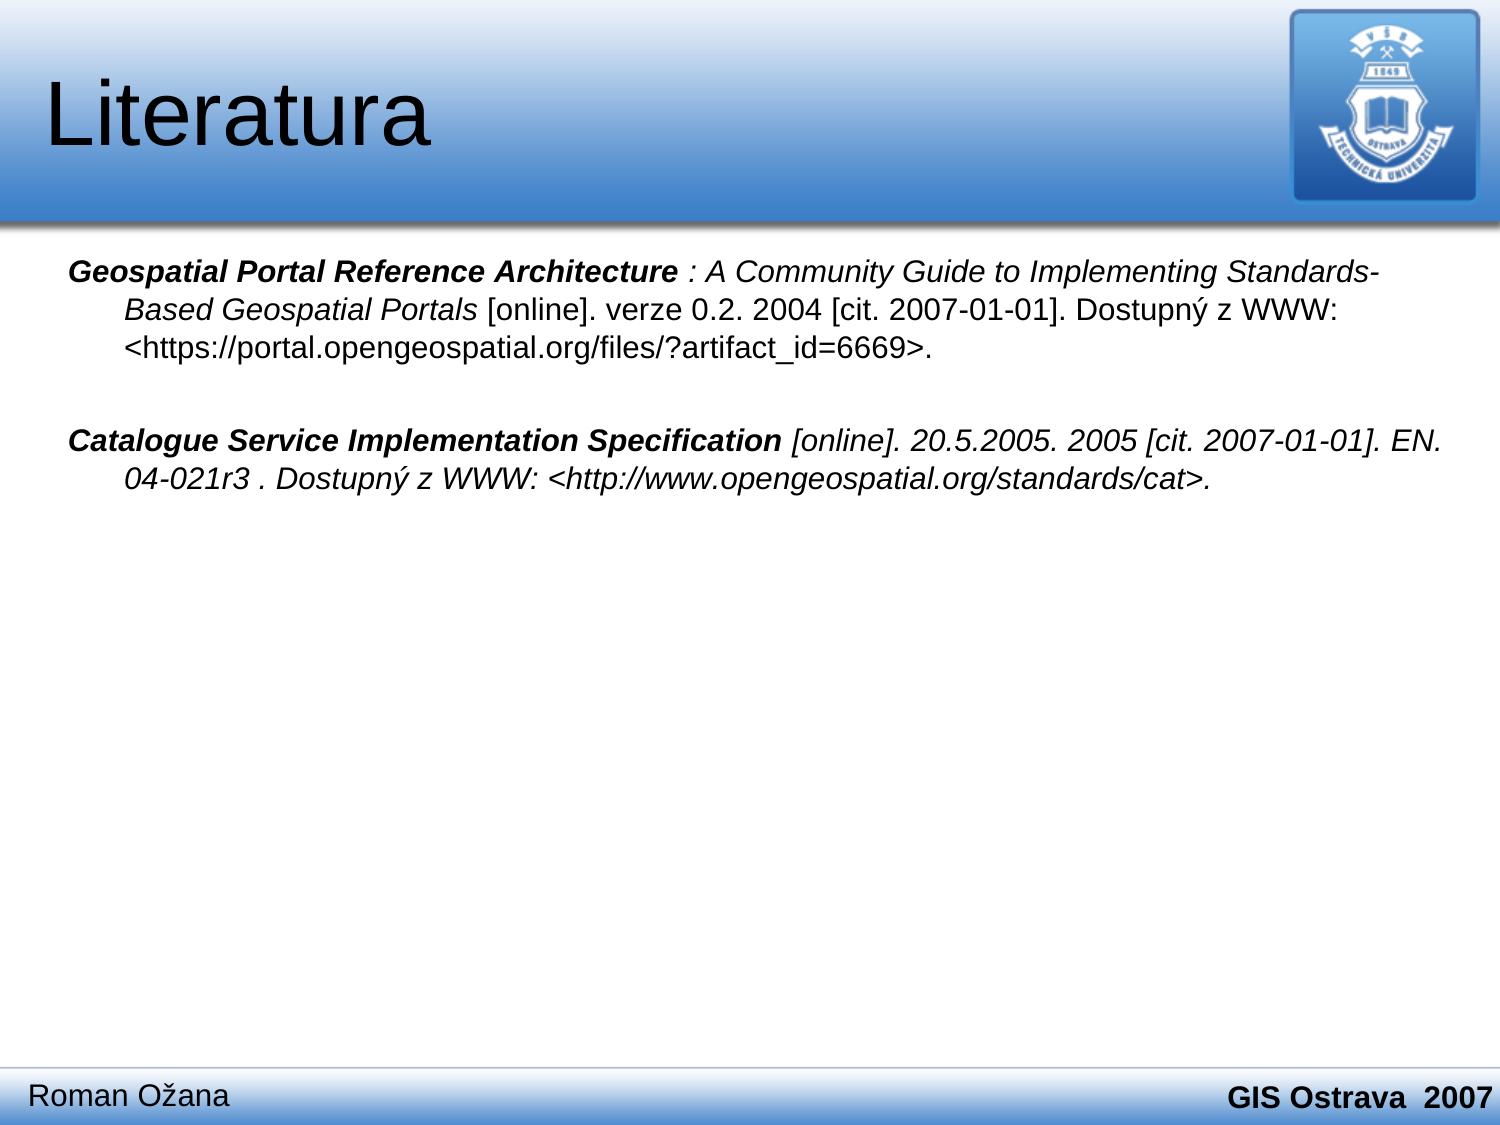

# Literatura
Geospatial Portal Reference Architecture : A Community Guide to Implementing Standards-Based Geospatial Portals [online]. verze 0.2. 2004 [cit. 2007-01-01]. Dostupný z WWW: <https://portal.opengeospatial.org/files/?artifact_id=6669>.
Catalogue Service Implementation Specification [online]. 20.5.2005. 2005 [cit. 2007-01-01]. EN. 04-021r3 . Dostupný z WWW: <http://www.opengeospatial.org/standards/cat>.